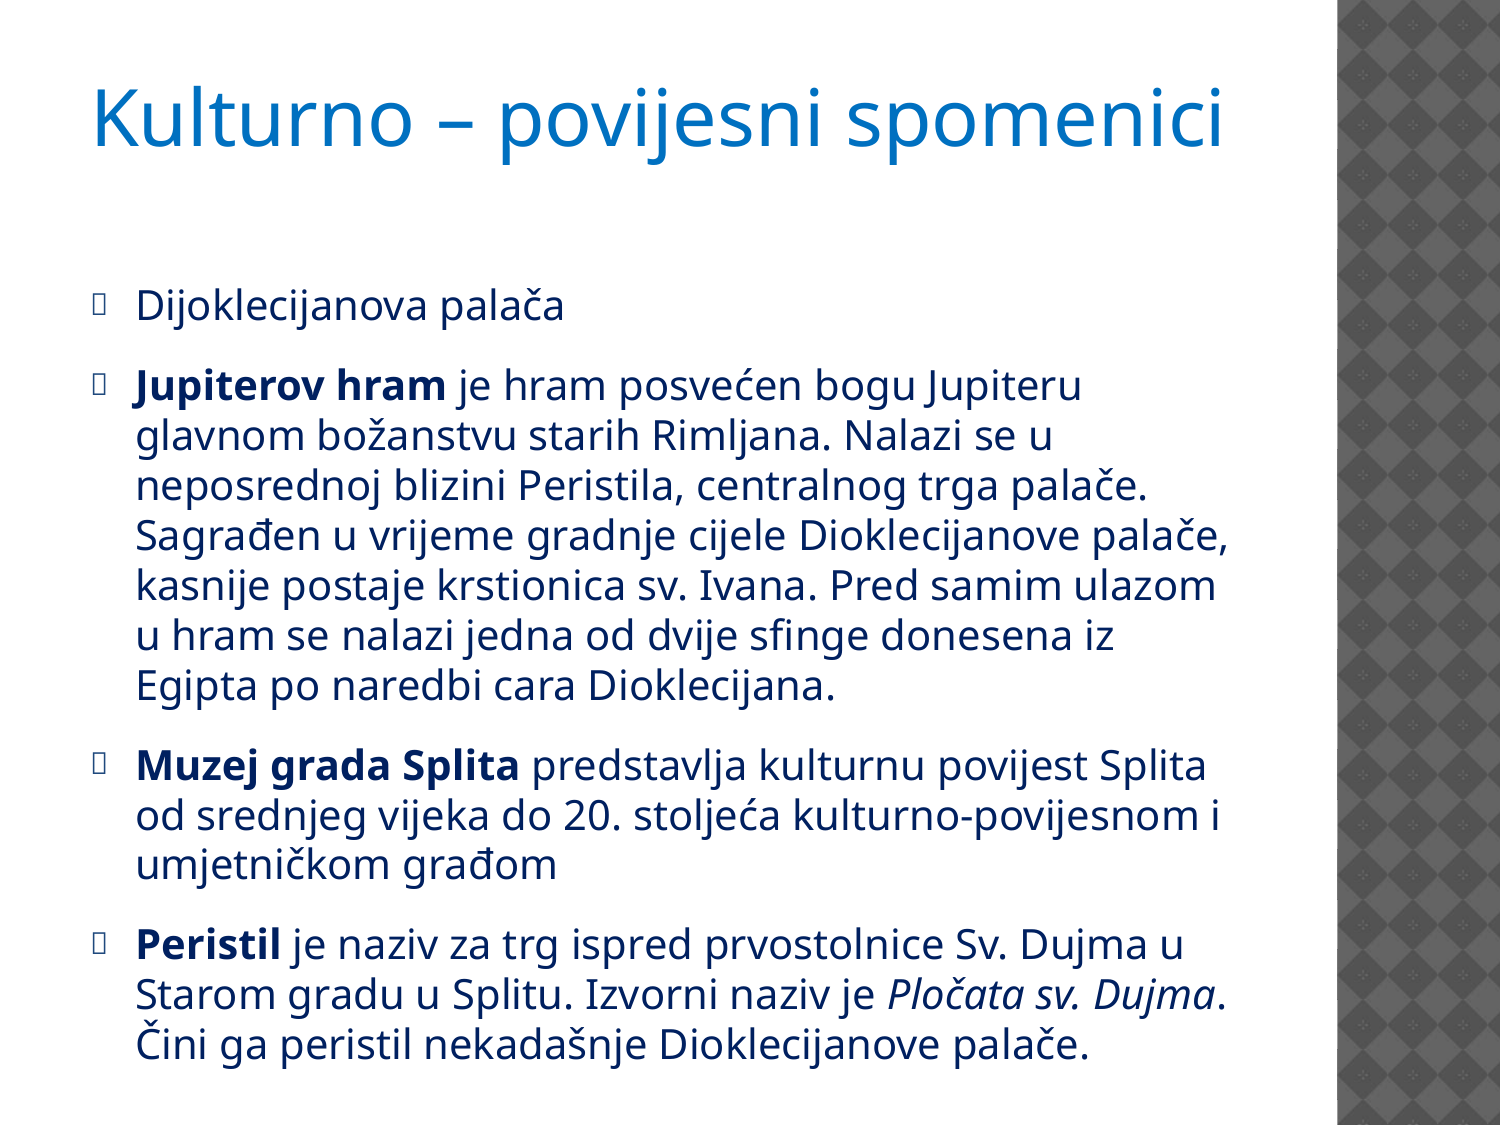

# Kulturno – povijesni spomenici
Dijoklecijanova palača
Jupiterov hram je hram posvećen bogu Jupiteru glavnom božanstvu starih Rimljana. Nalazi se u neposrednoj blizini Peristila, centralnog trga palače. Sagrađen u vrijeme gradnje cijele Dioklecijanove palače, kasnije postaje krstionica sv. Ivana. Pred samim ulazom u hram se nalazi jedna od dvije sfinge donesena iz Egipta po naredbi cara Dioklecijana.
Muzej grada Splita predstavlja kulturnu povijest Splita od srednjeg vijeka do 20. stoljeća kulturno-povijesnom i umjetničkom građom
Peristil je naziv za trg ispred prvostolnice Sv. Dujma u Starom gradu u Splitu. Izvorni naziv je Pločata sv. Dujma. Čini ga peristil nekadašnje Dioklecijanove palače.